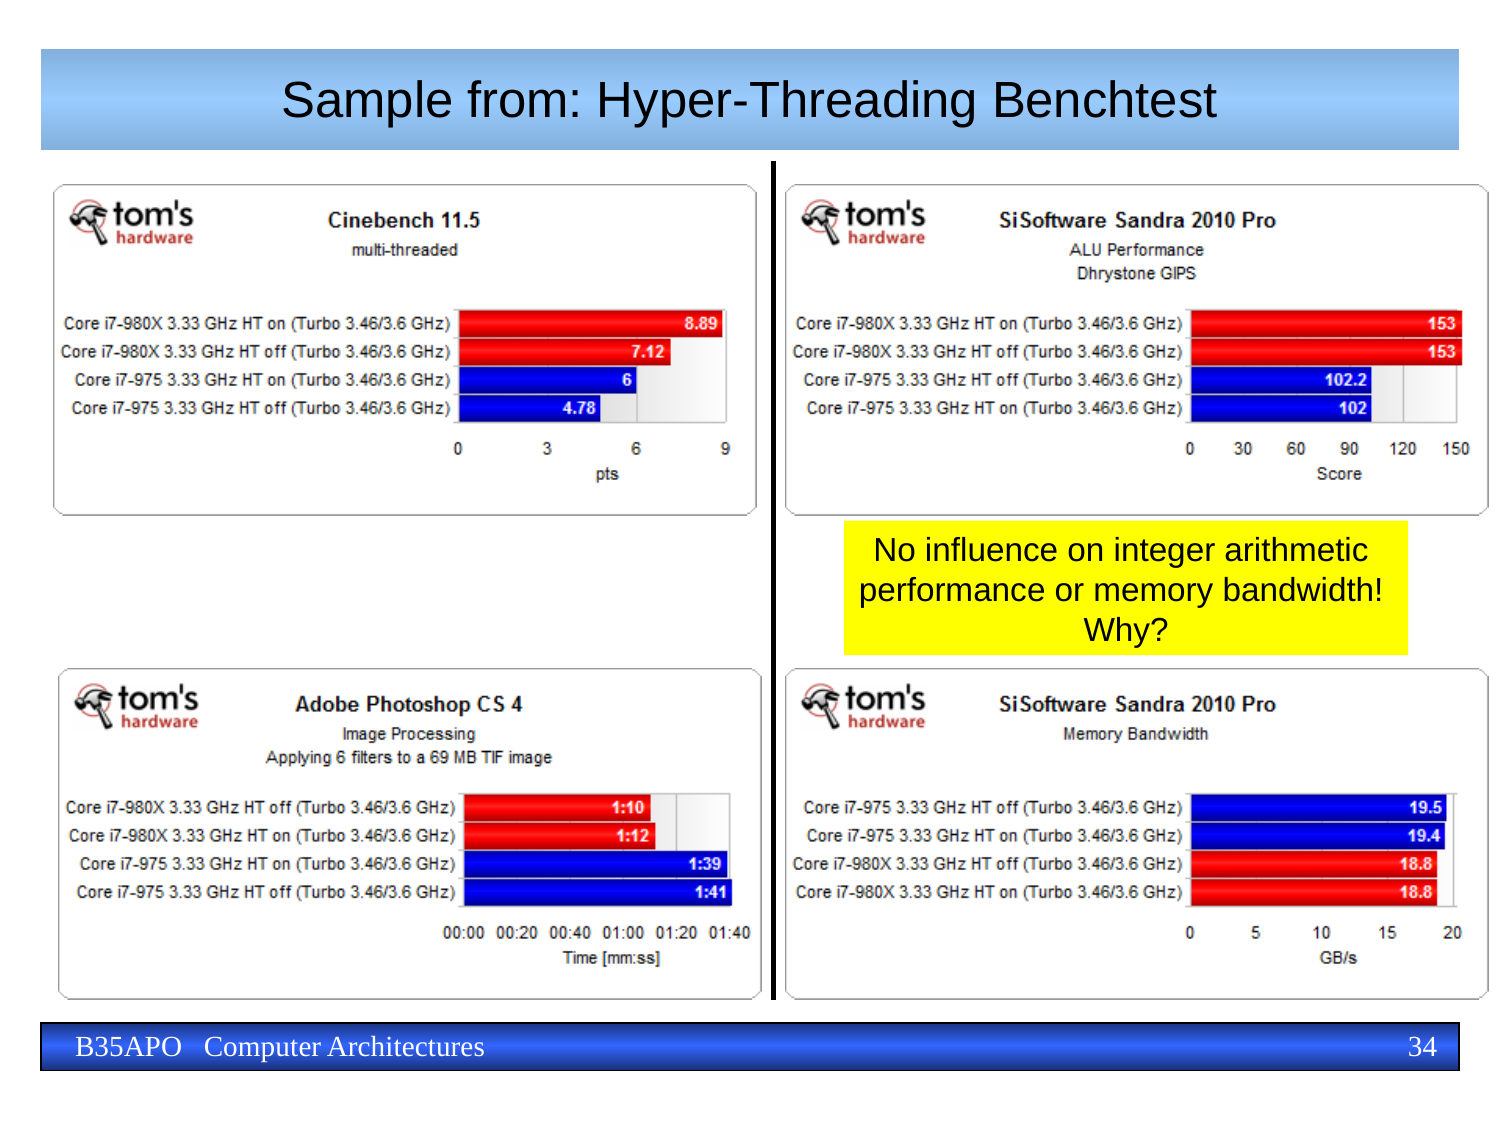

# Sample from: Hyper-Threading Benchtest
No influence on integer arithmetic
performance or memory bandwidth!
Why?
B35APO Computer Architectures
34